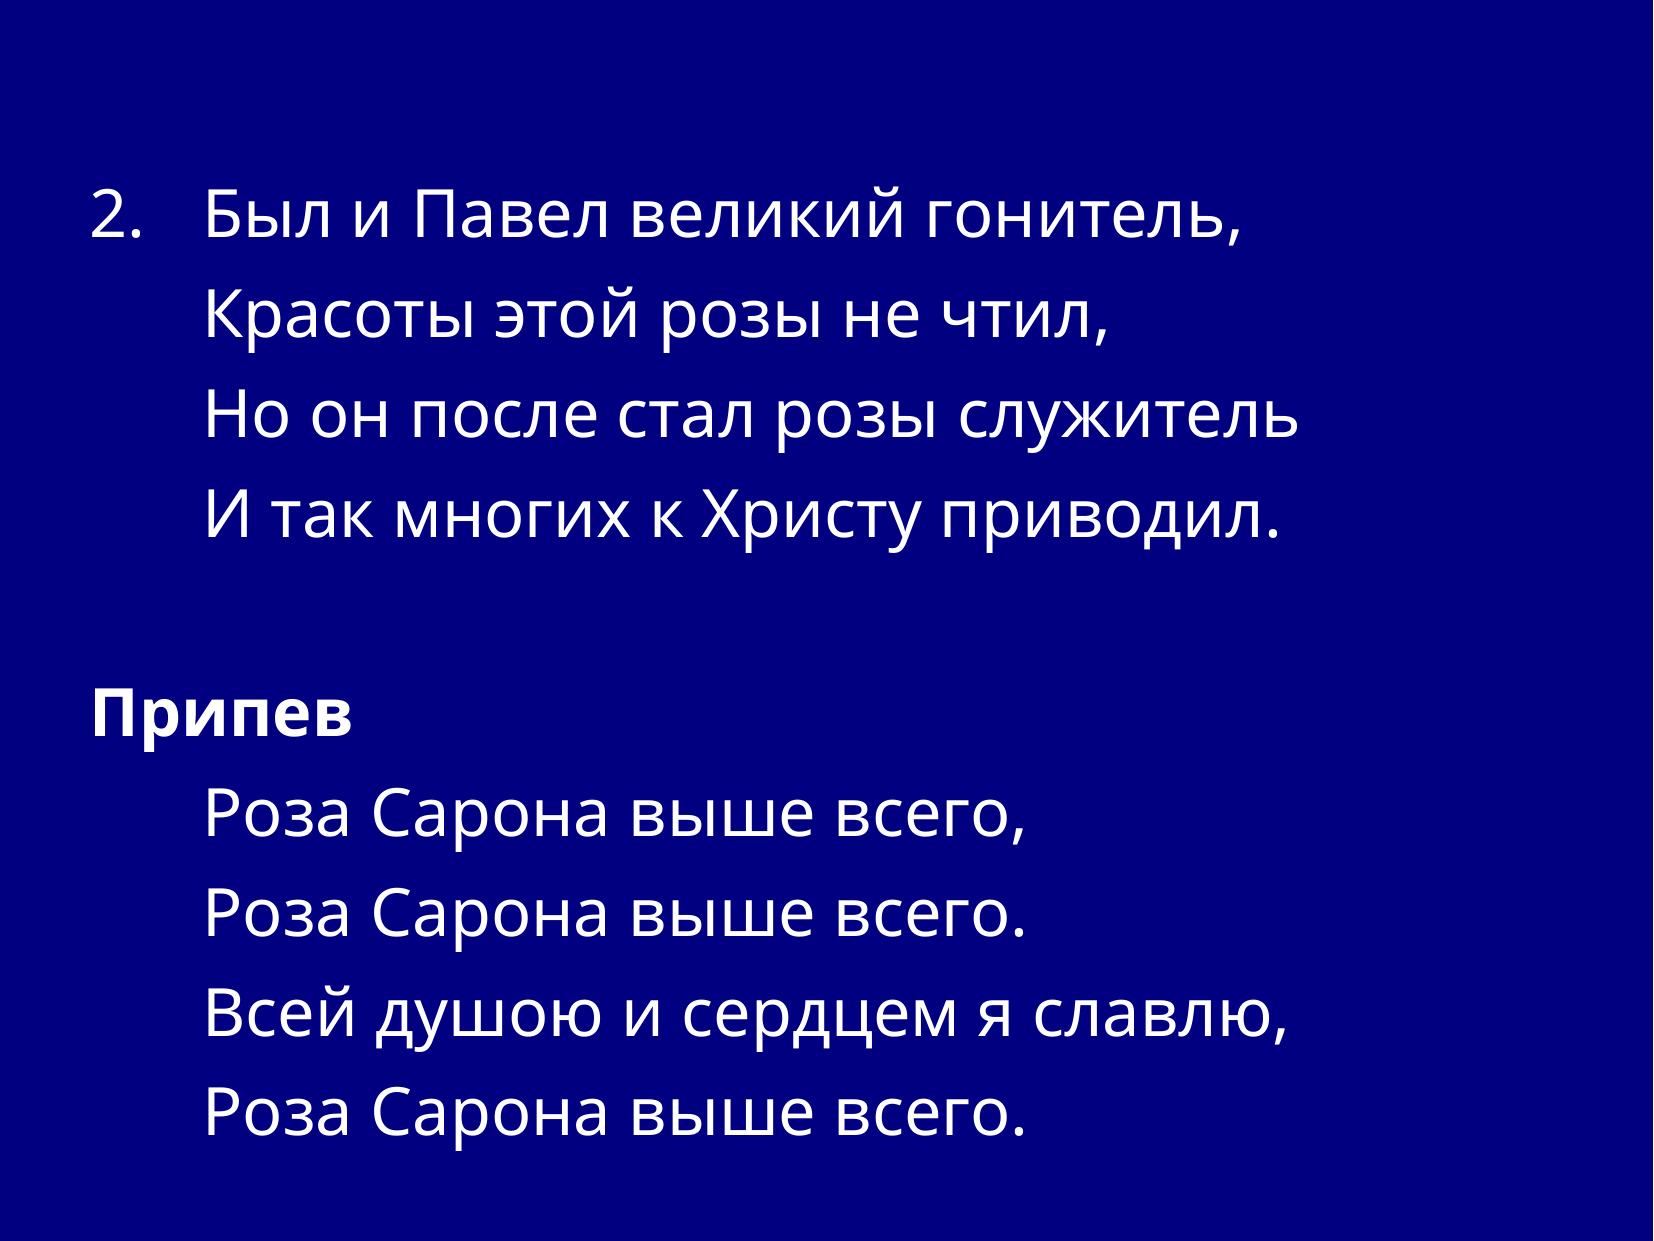

2.	Был и Павел великий гонитель,
	Красоты этой розы не чтил,
	Но он после стал розы служитель
	И так многих к Христу приводил.
Припев
	Роза Сарона выше всего,
	Роза Сарона выше всего.
	Всей душою и сердцем я славлю,
	Роза Сарона выше всего.